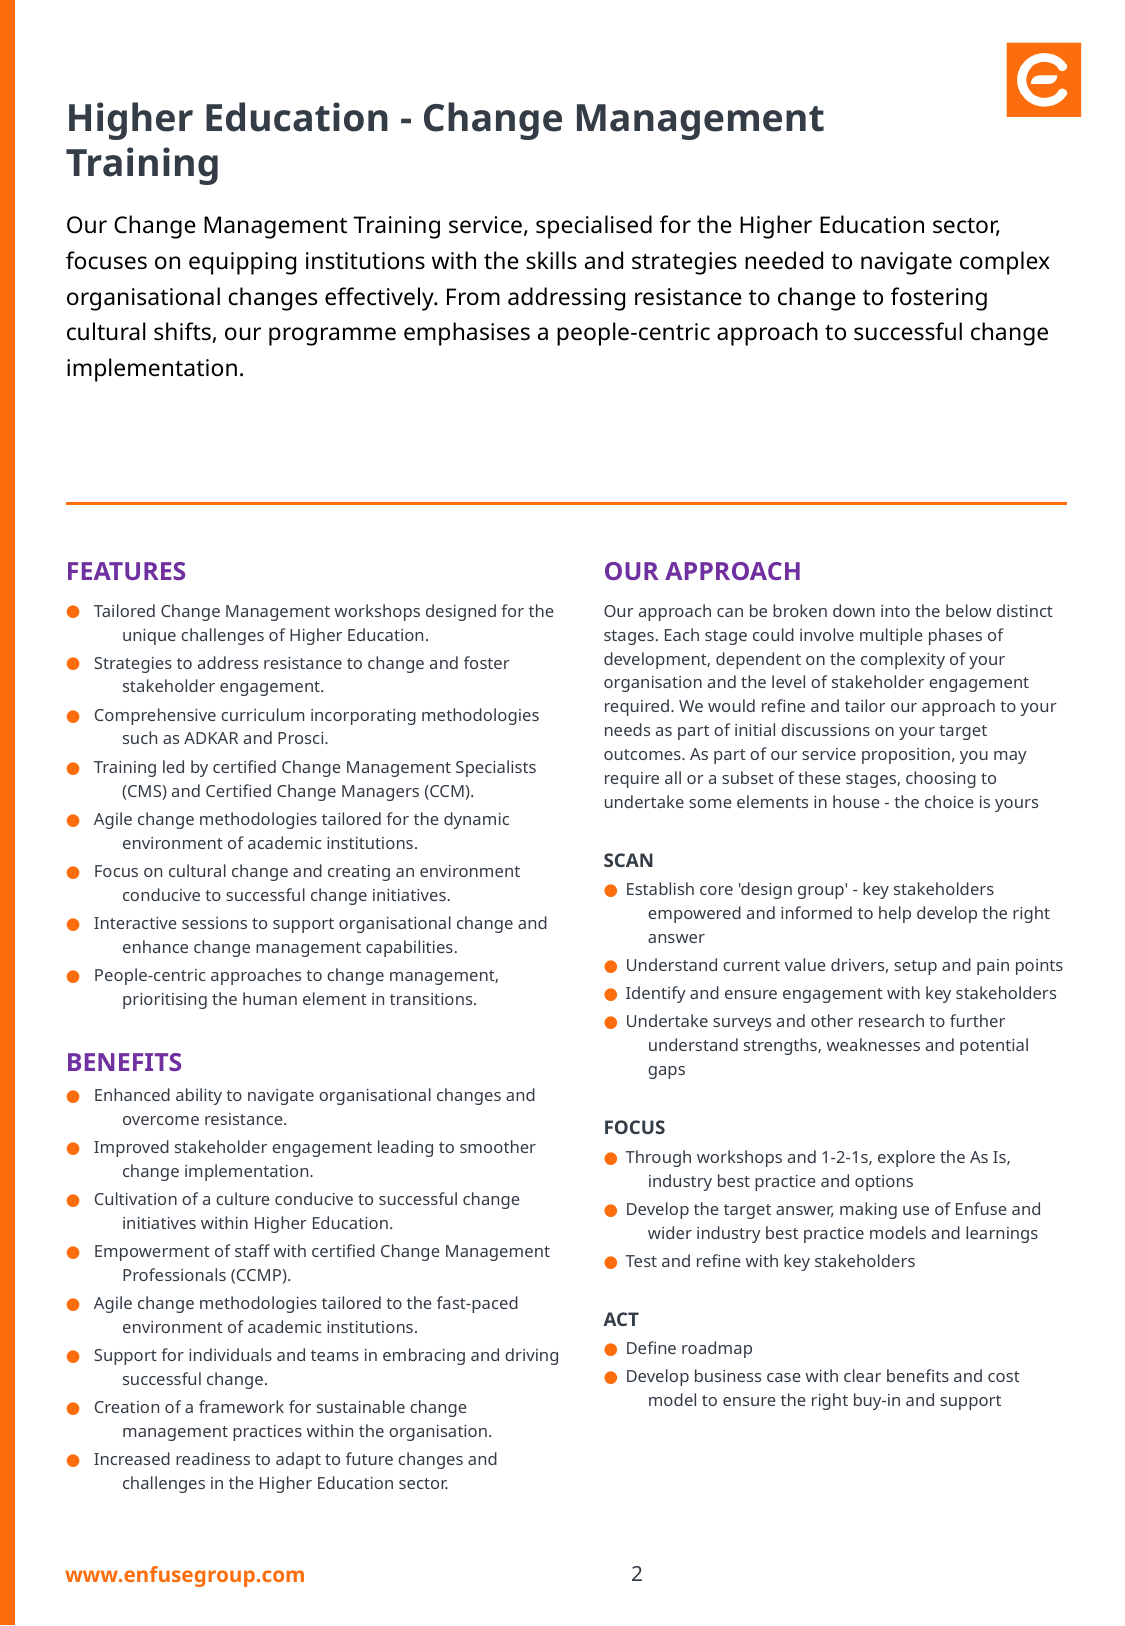

Higher Education - Change Management Training
Our Change Management Training service, specialised for the Higher Education sector, focuses on equipping institutions with the skills and strategies needed to navigate complex organisational changes effectively. From addressing resistance to change to fostering cultural shifts, our programme emphasises a people-centric approach to successful change implementation.
FEATURES
OUR APPROACH
Tailored Change Management workshops designed for the unique challenges of Higher Education.
Strategies to address resistance to change and foster stakeholder engagement.
Comprehensive curriculum incorporating methodologies such as ADKAR and Prosci.
Training led by certified Change Management Specialists (CMS) and Certified Change Managers (CCM).
Agile change methodologies tailored for the dynamic environment of academic institutions.
Focus on cultural change and creating an environment conducive to successful change initiatives.
Interactive sessions to support organisational change and enhance change management capabilities.
People-centric approaches to change management, prioritising the human element in transitions.
BENEFITS
Enhanced ability to navigate organisational changes and overcome resistance.
Improved stakeholder engagement leading to smoother change implementation.
Cultivation of a culture conducive to successful change initiatives within Higher Education.
Empowerment of staff with certified Change Management Professionals (CCMP).
Agile change methodologies tailored to the fast-paced environment of academic institutions.
Support for individuals and teams in embracing and driving successful change.
Creation of a framework for sustainable change management practices within the organisation.
Increased readiness to adapt to future changes and challenges in the Higher Education sector.
Our approach can be broken down into the below distinct stages. Each stage could involve multiple phases of development, dependent on the complexity of your organisation and the level of stakeholder engagement required. We would refine and tailor our approach to your needs as part of initial discussions on your target outcomes. As part of our service proposition, you may require all or a subset of these stages, choosing to undertake some elements in house - the choice is yours
SCAN
Establish core 'design group' - key stakeholders empowered and informed to help develop the right answer
Understand current value drivers, setup and pain points
Identify and ensure engagement with key stakeholders
Undertake surveys and other research to further understand strengths, weaknesses and potential gaps
FOCUS
Through workshops and 1-2-1s, explore the As Is, industry best practice and options
Develop the target answer, making use of Enfuse and wider industry best practice models and learnings
Test and refine with key stakeholders
ACT
Define roadmap
Develop business case with clear benefits and cost model to ensure the right buy-in and support